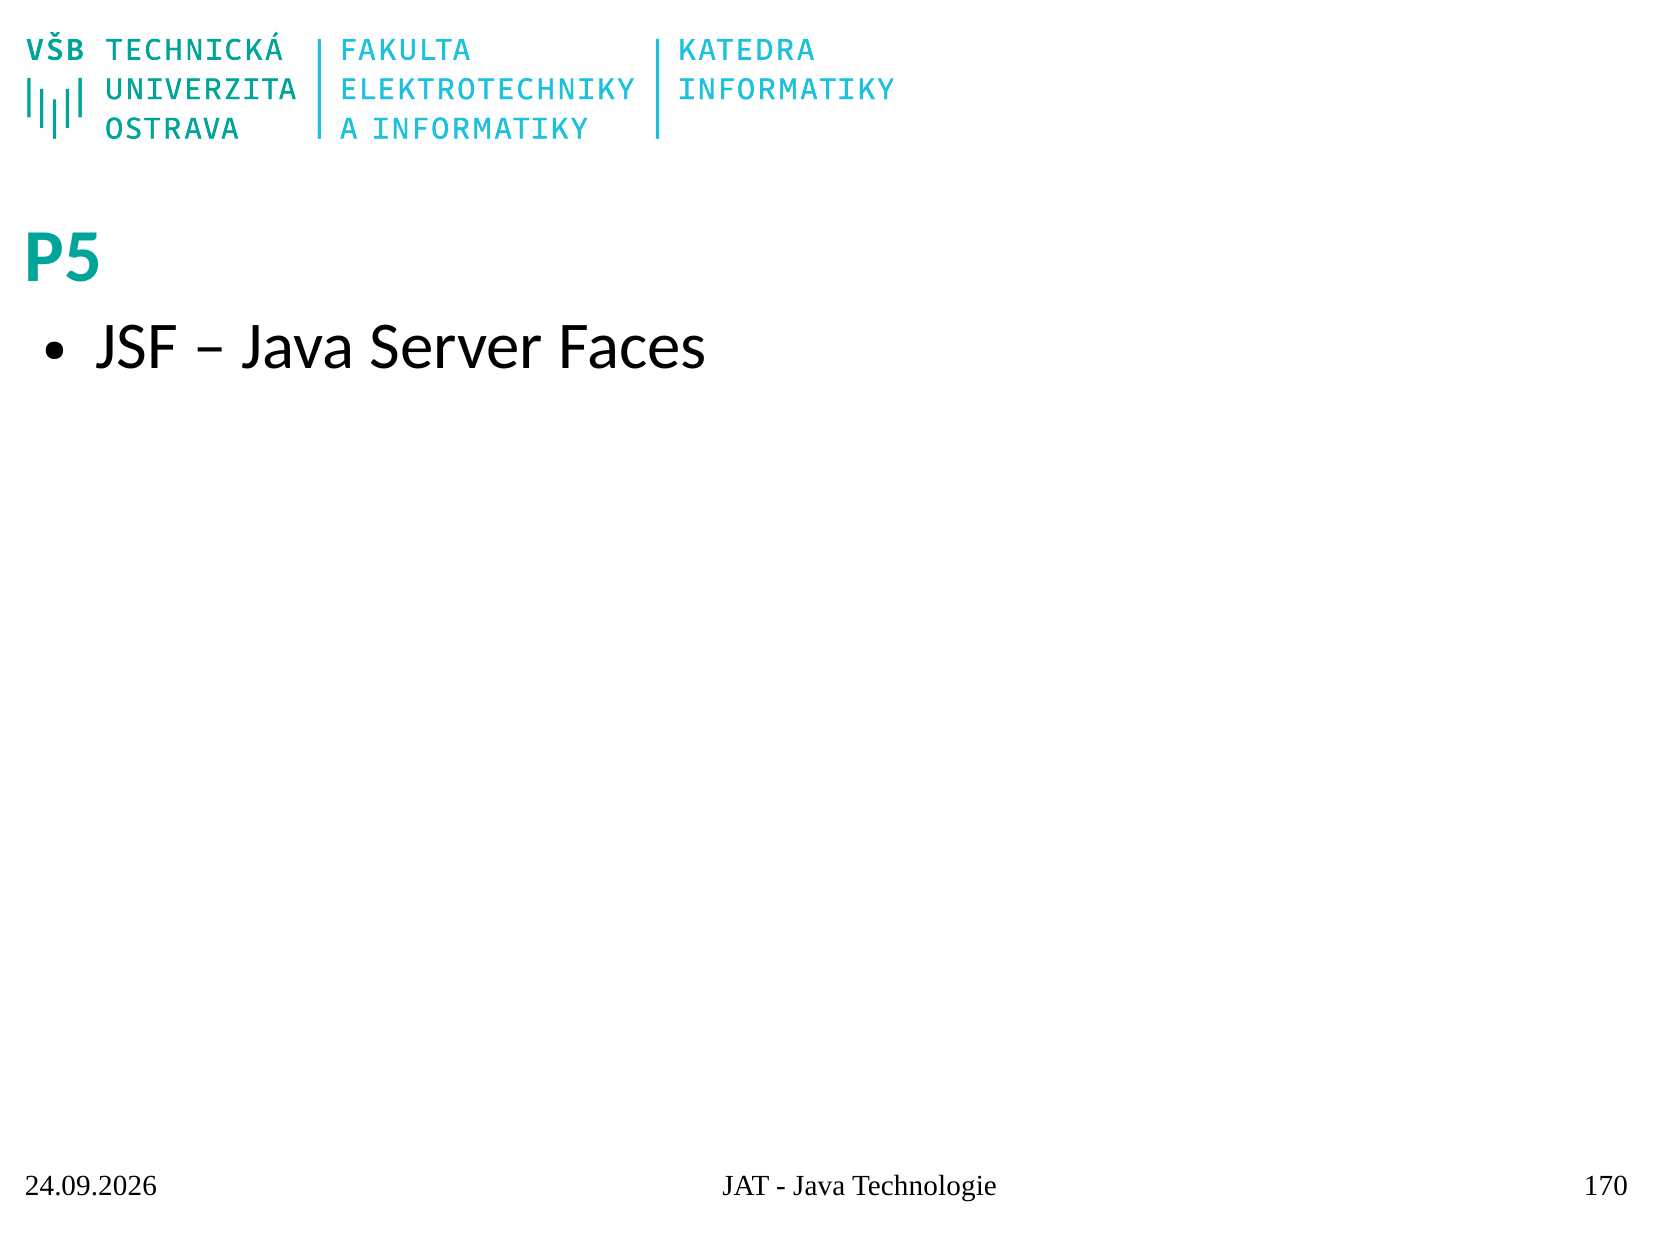

P5
# JSF – Java Server Faces
JAT - Java Technologie
170